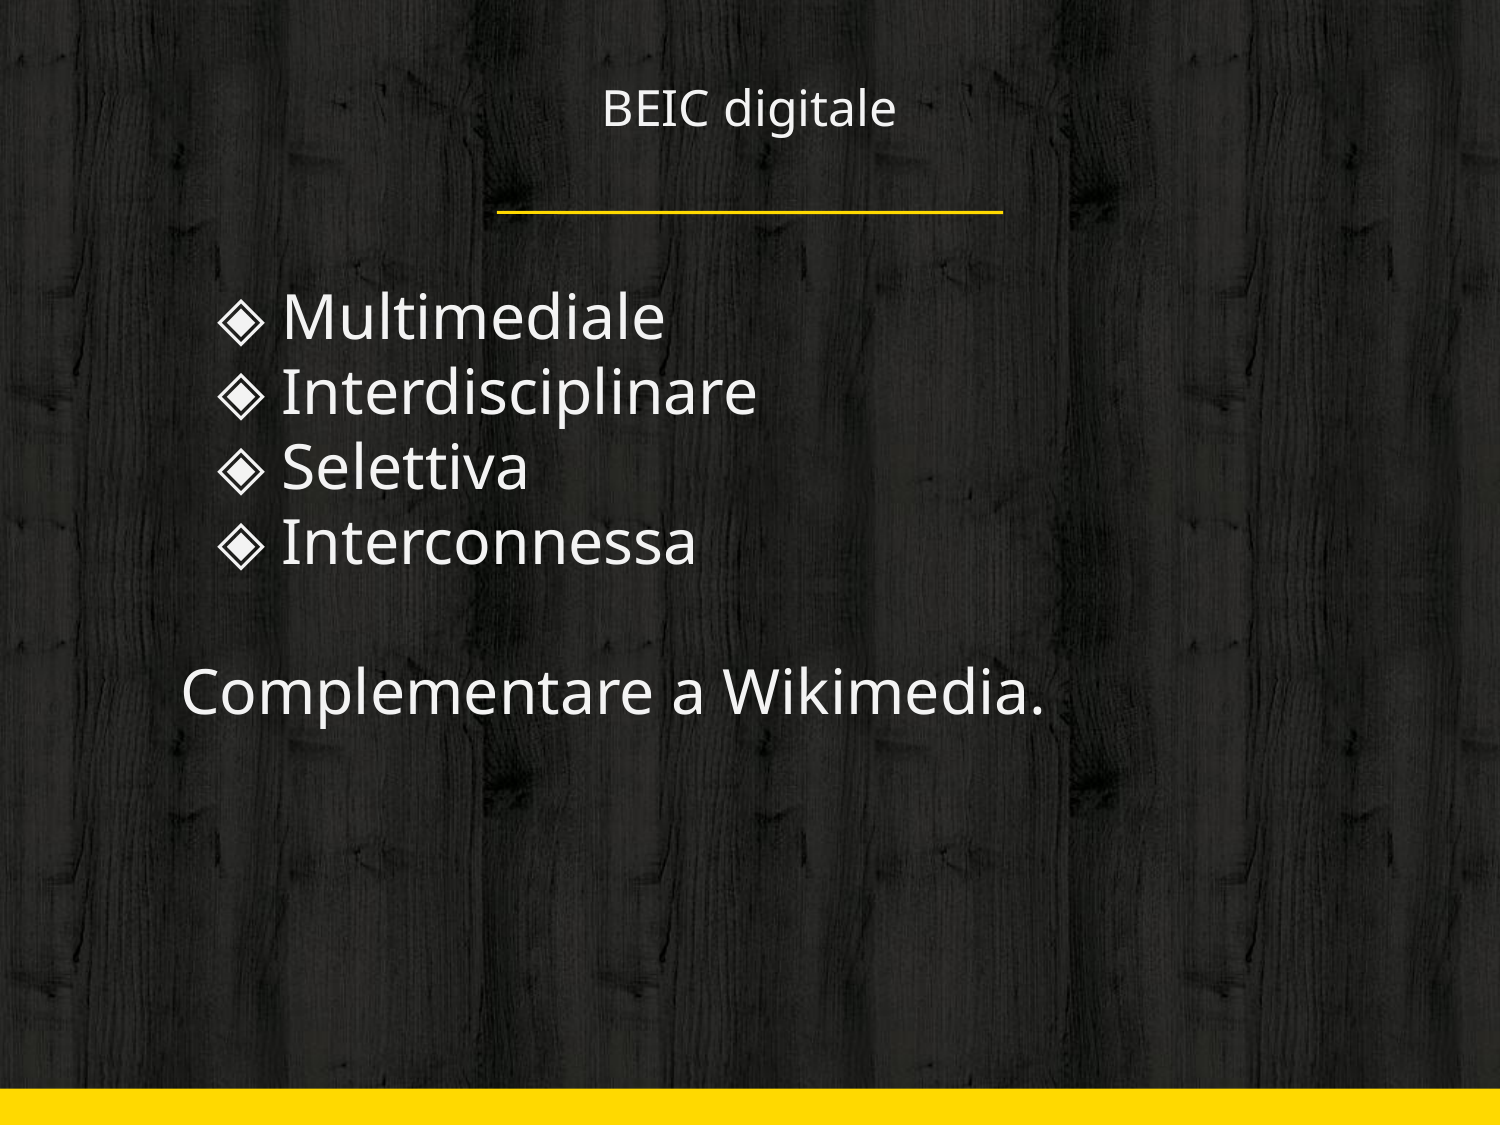

# BEIC digitale
 Multimediale
 Interdisciplinare
 Selettiva
 Interconnessa
Complementare a Wikimedia.